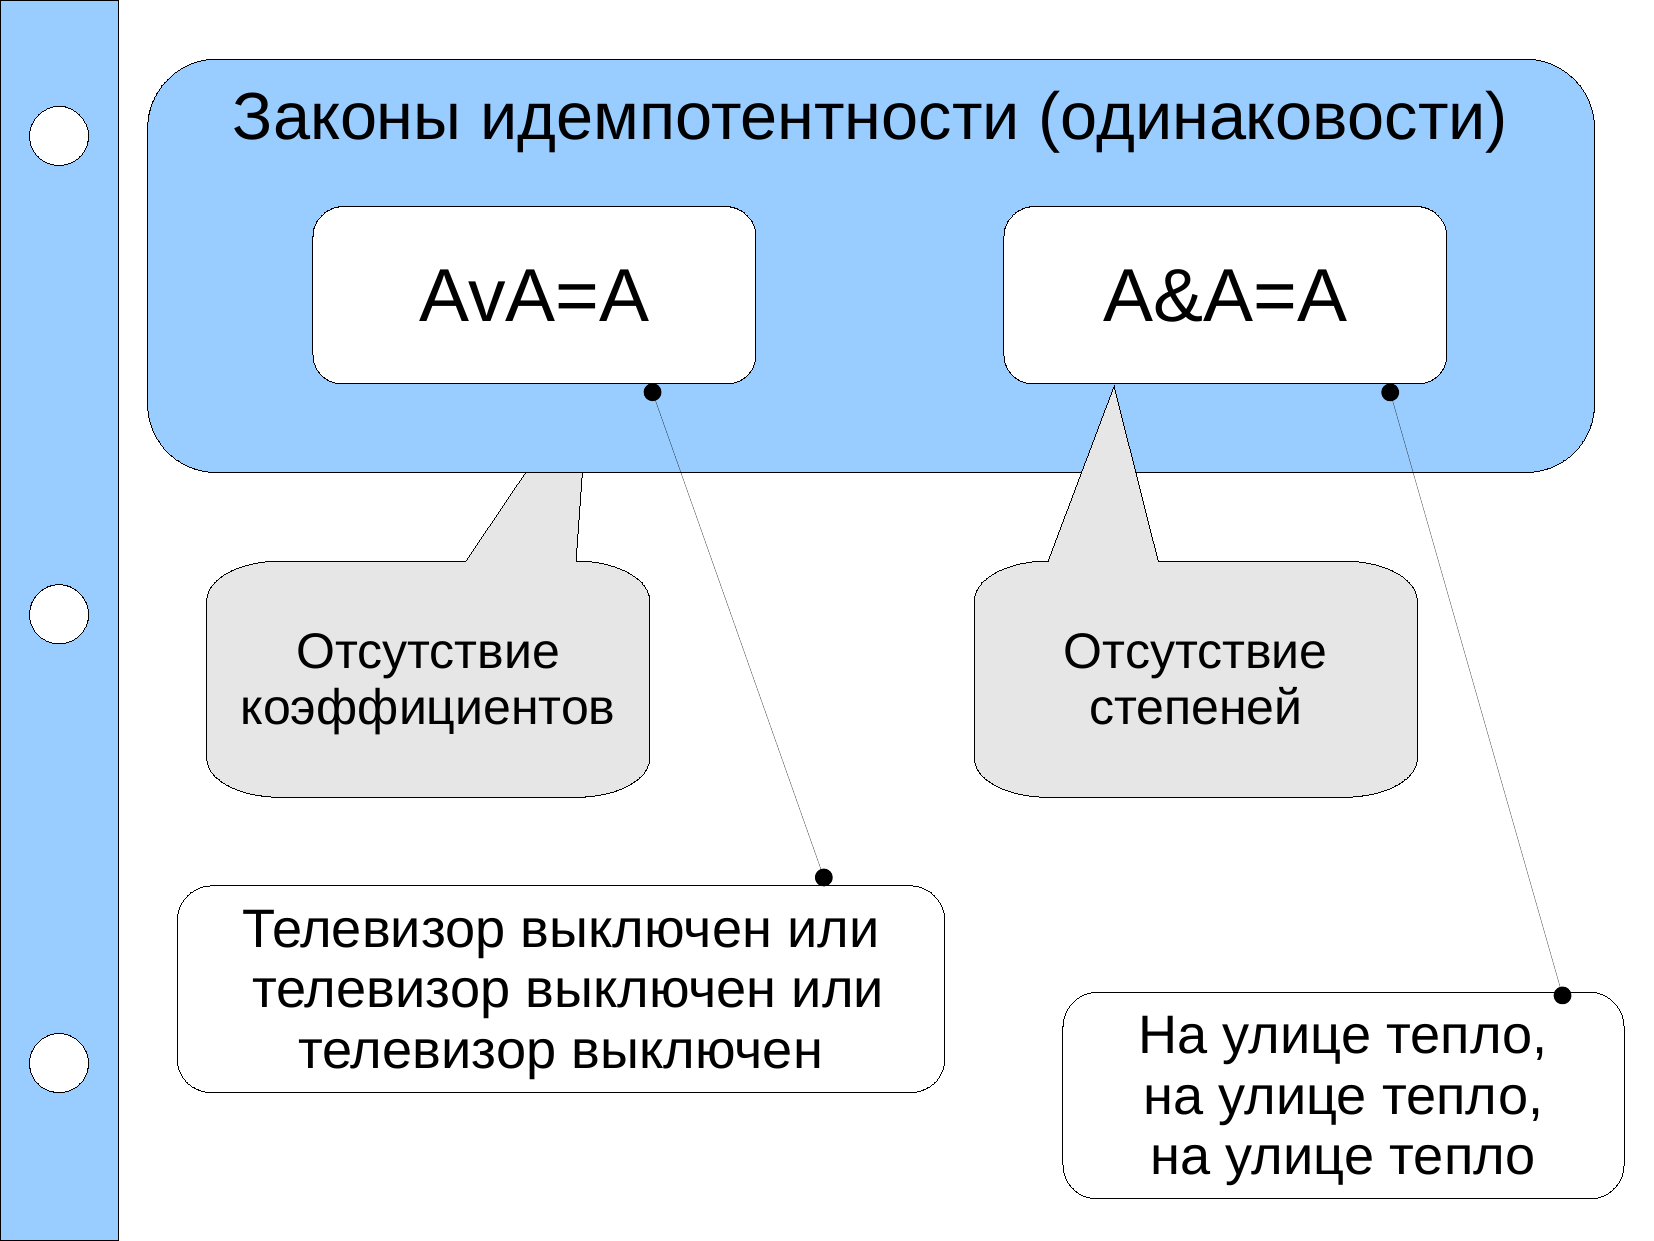

Законы идемпотентности (одинаковости)
AvA=A
A&A=A
Отсутствие
коэффициентов
Отсутствие
степеней
Телевизор выключен или
 телевизор выключен или
телевизор выключен
На улице тепло,
на улице тепло,
на улице тепло